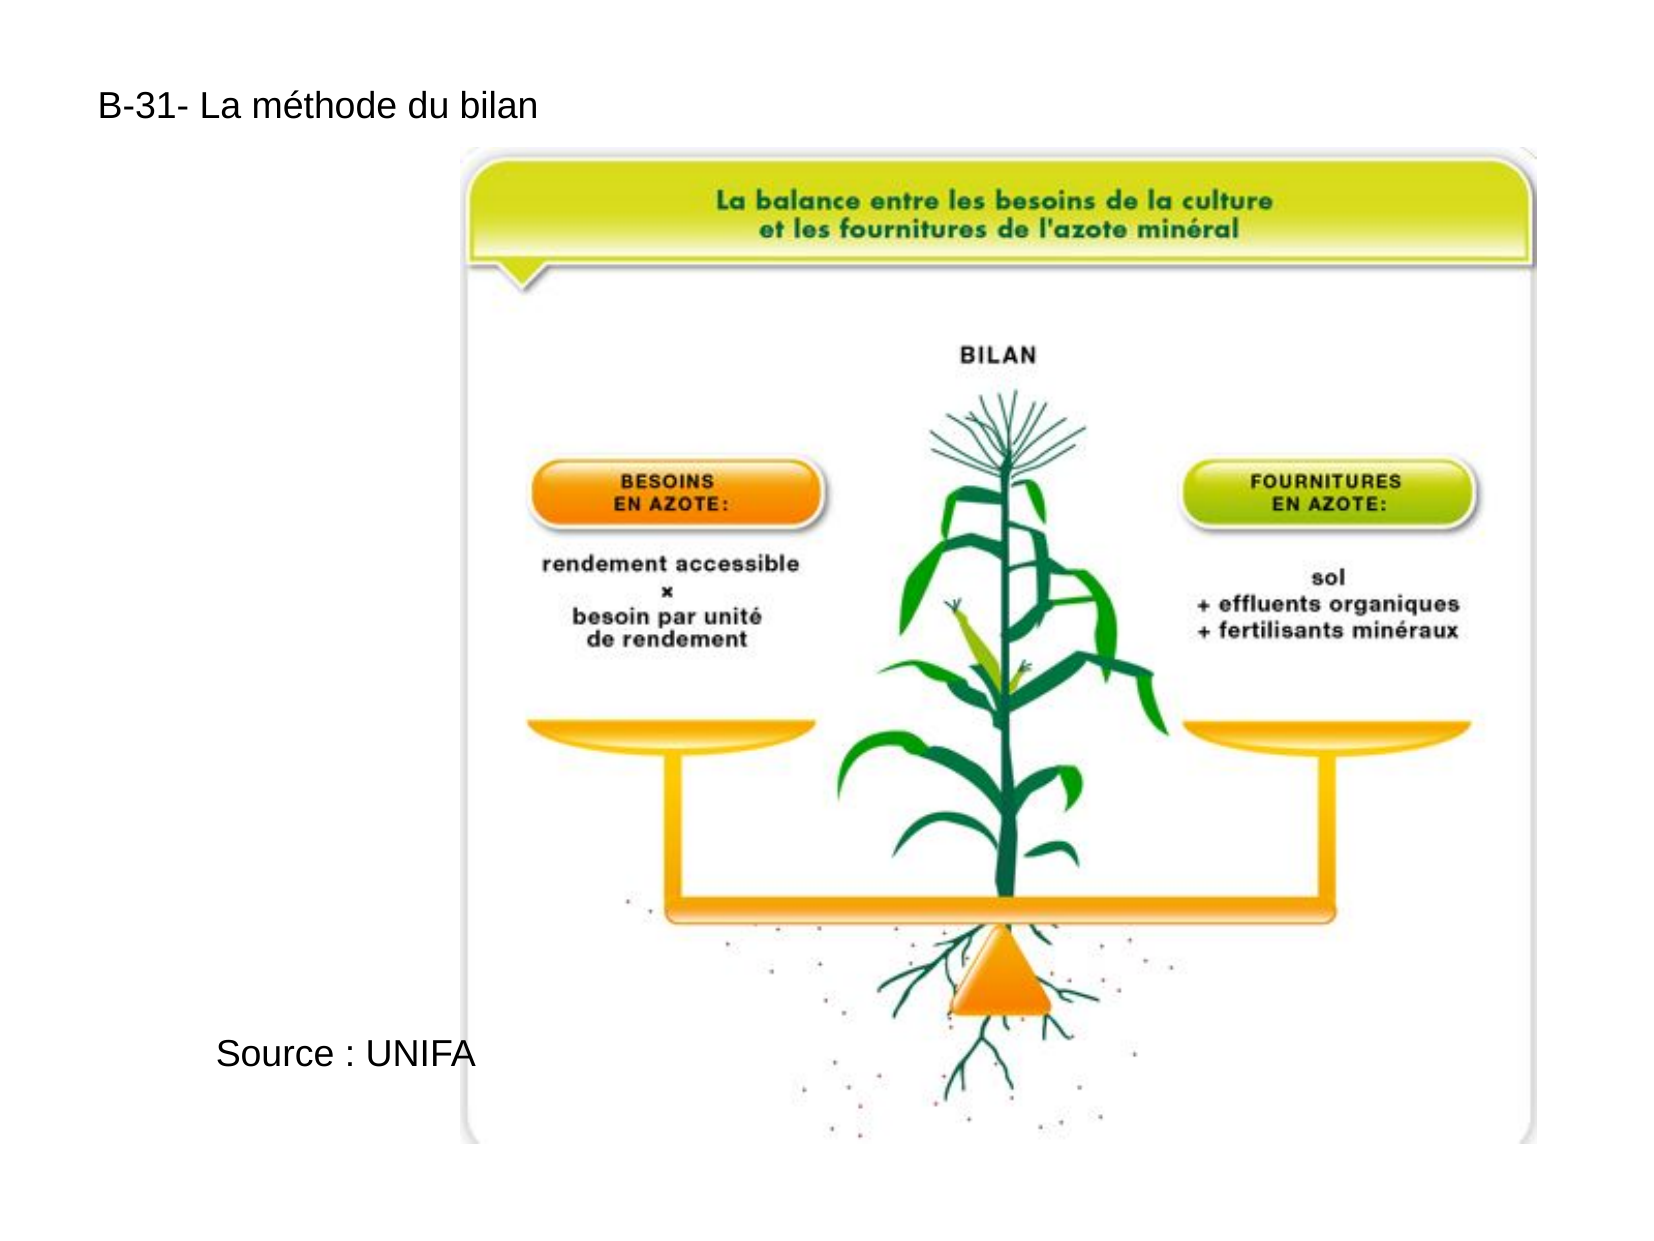

# B-31- La méthode du bilan
Source : UNIFA